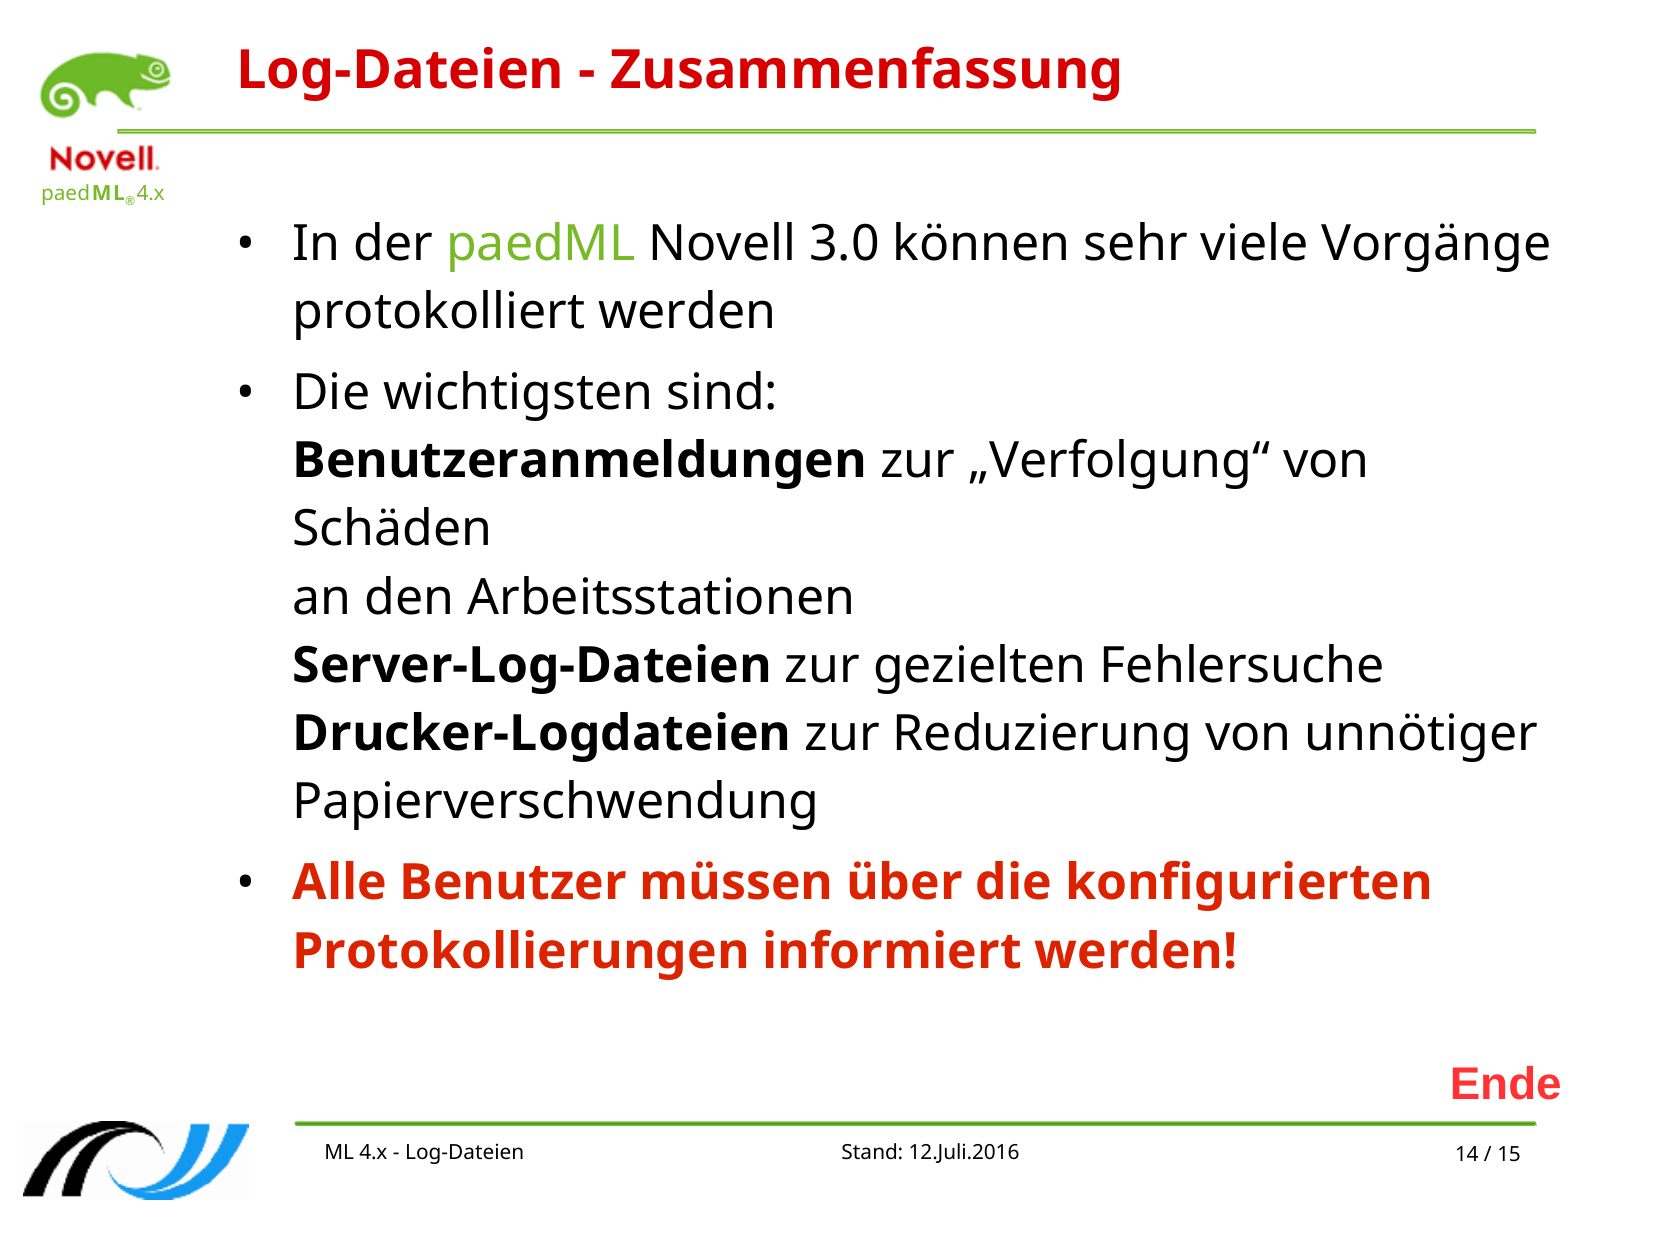

# Log-Dateien - Zusammenfassung
In der paedML Novell 3.0 können sehr viele Vorgänge protokolliert werden
Die wichtigsten sind:
Benutzeranmeldungen zur „Verfolgung“ von Schäden
an den Arbeitsstationen
Server-Log-Dateien zur gezielten Fehlersuche
Drucker-Logdateien zur Reduzierung von unnötiger Papierverschwendung
Alle Benutzer müssen über die konfigurierten Protokollierungen informiert werden!
Ende
ML 4.x - Log-Dateien
12.Juli.2016
14